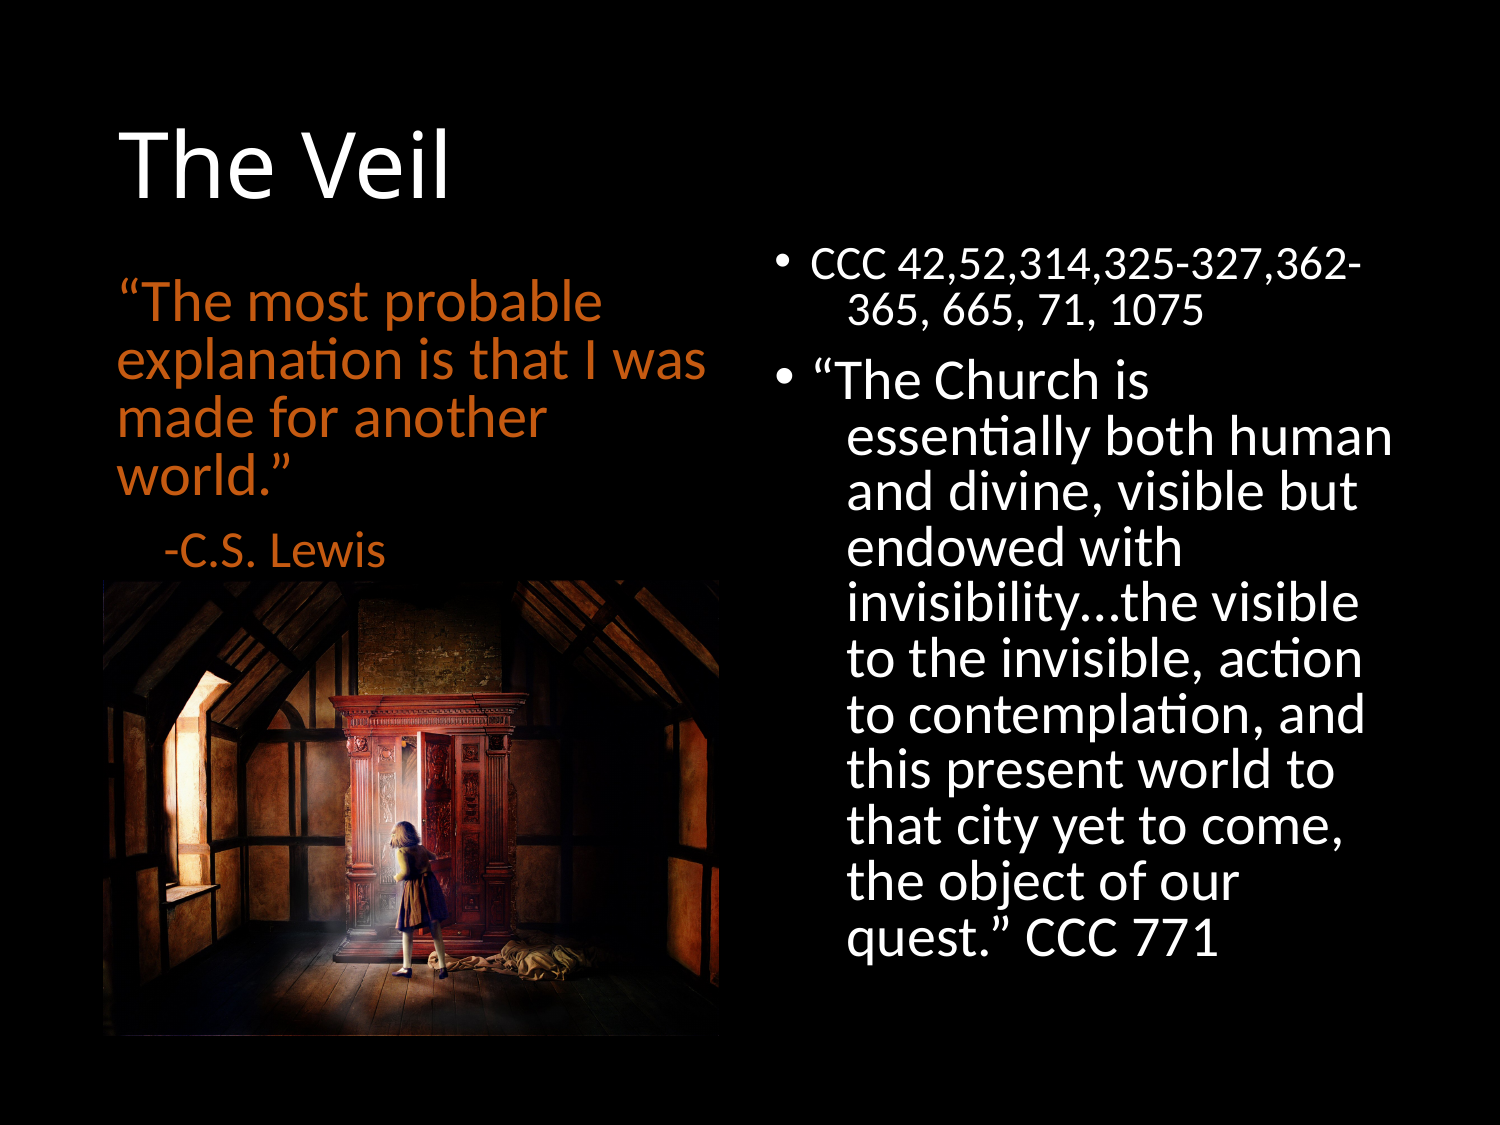

# The Veil
CCC 42,52,314,325-327,362-365, 665, 71, 1075
“The Church is essentially both human and divine, visible but endowed with invisibility…the visible to the invisible, action to contemplation, and this present world to that city yet to come, the object of our quest.” CCC 771
“The most probable explanation is that I was made for another world.”
 -C.S. Lewis